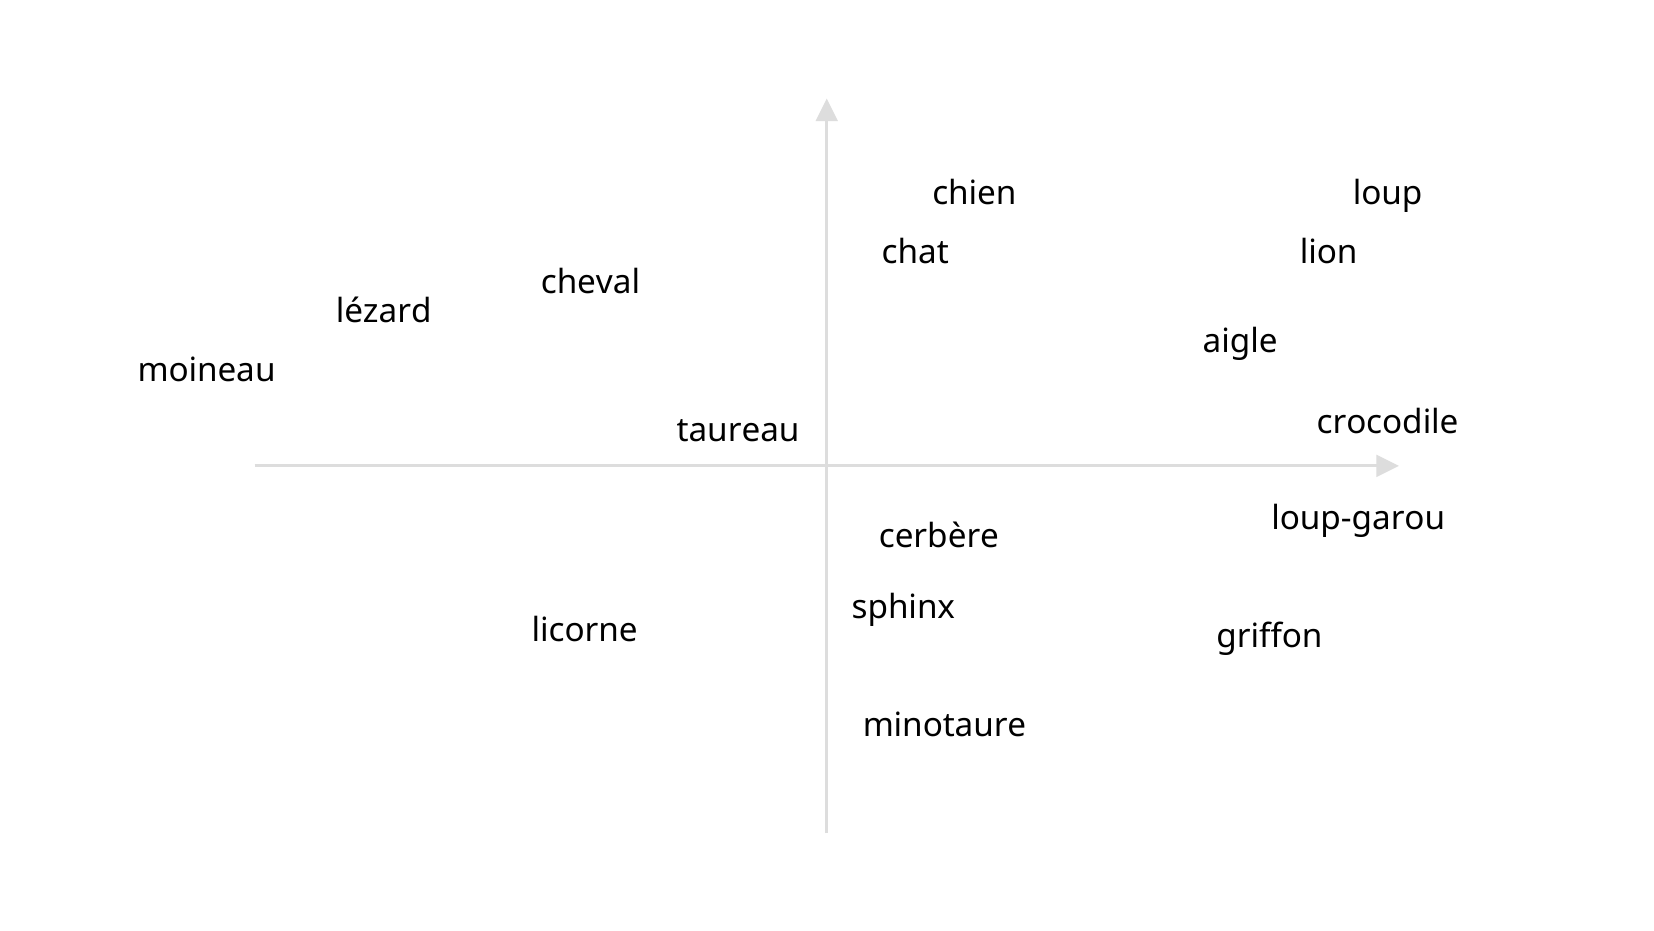

chien
loup
chat
lion
cheval
lézard
aigle
moineau
crocodile
taureau
loup-garou
cerbère
sphinx
licorne
griffon
minotaure